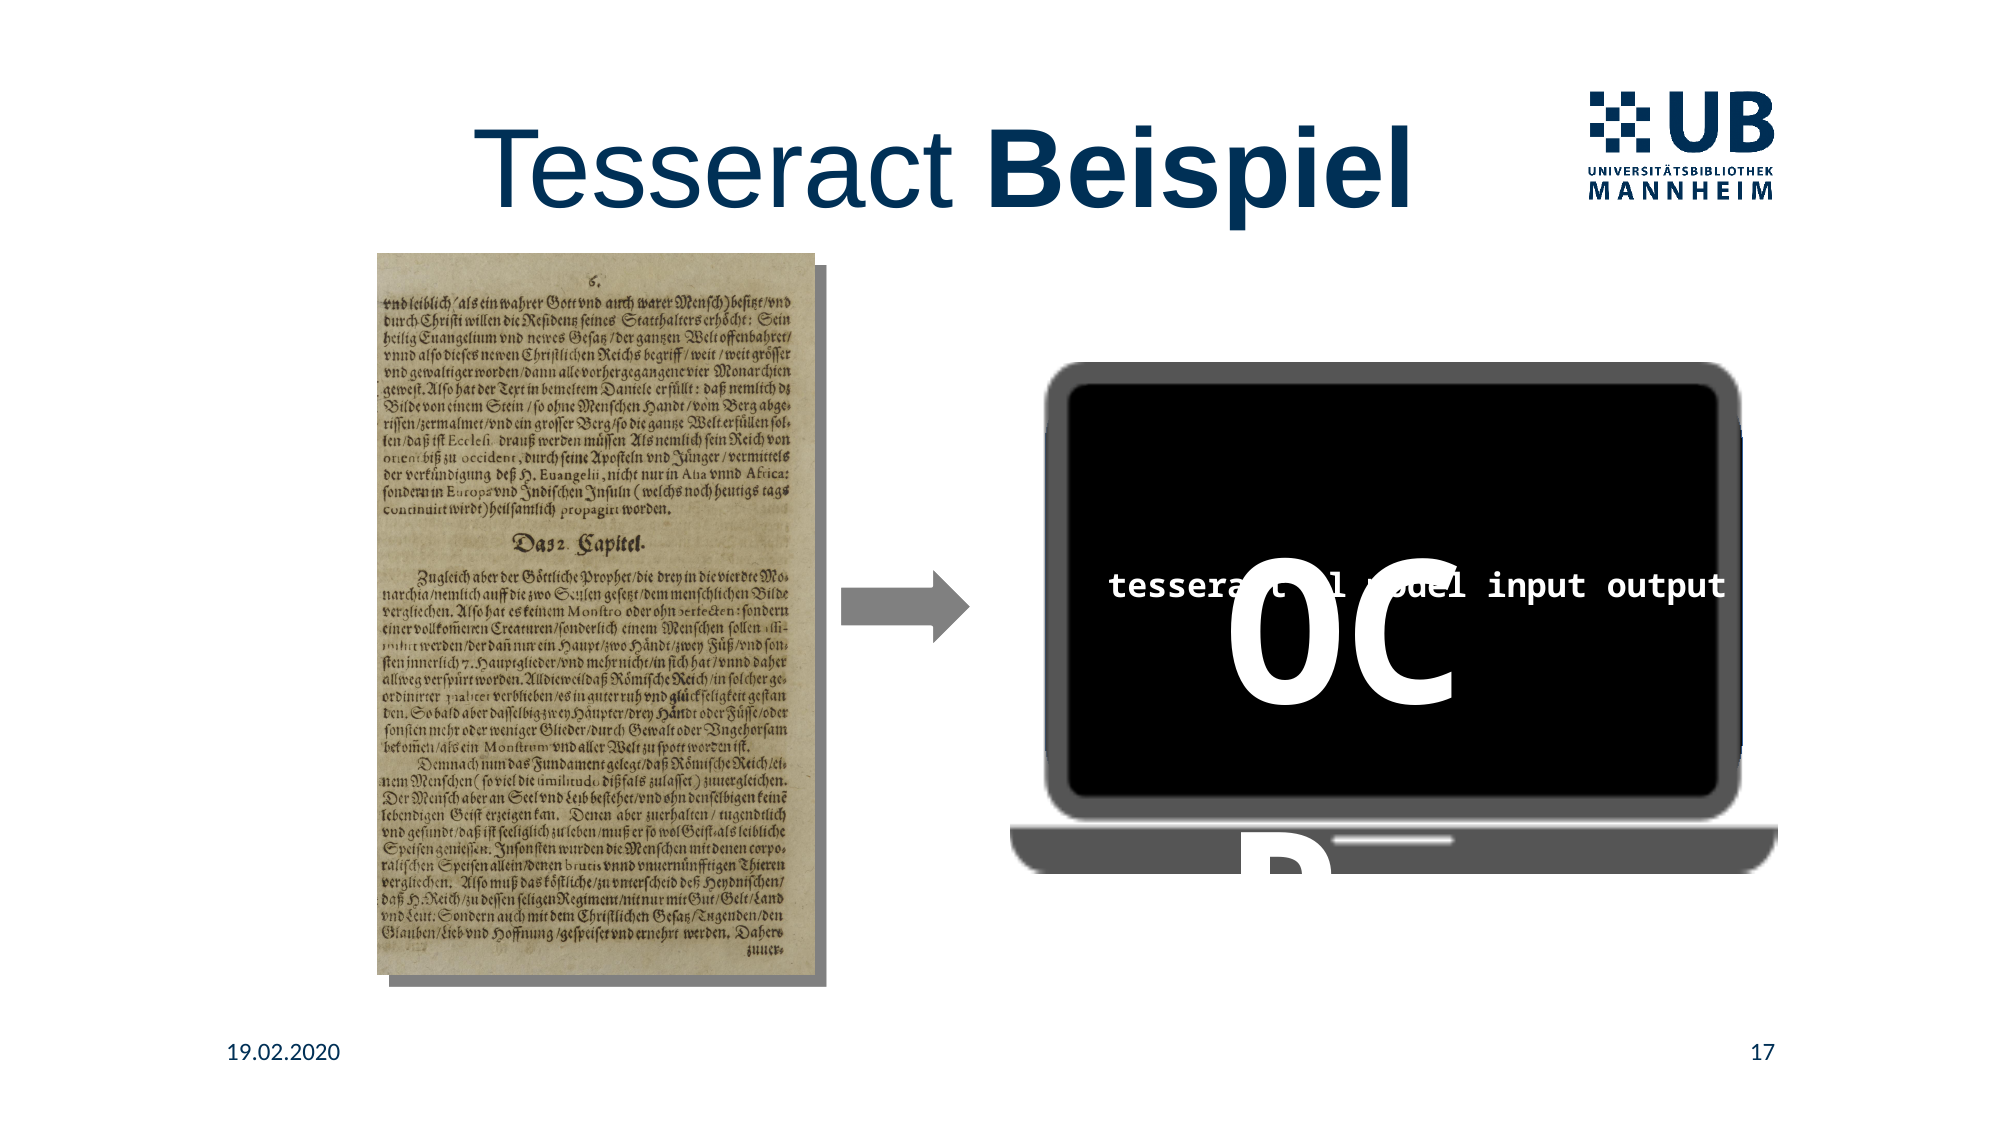

# Tesseract Beispiel
OCR
tesseract -l model input output
19.02.2020